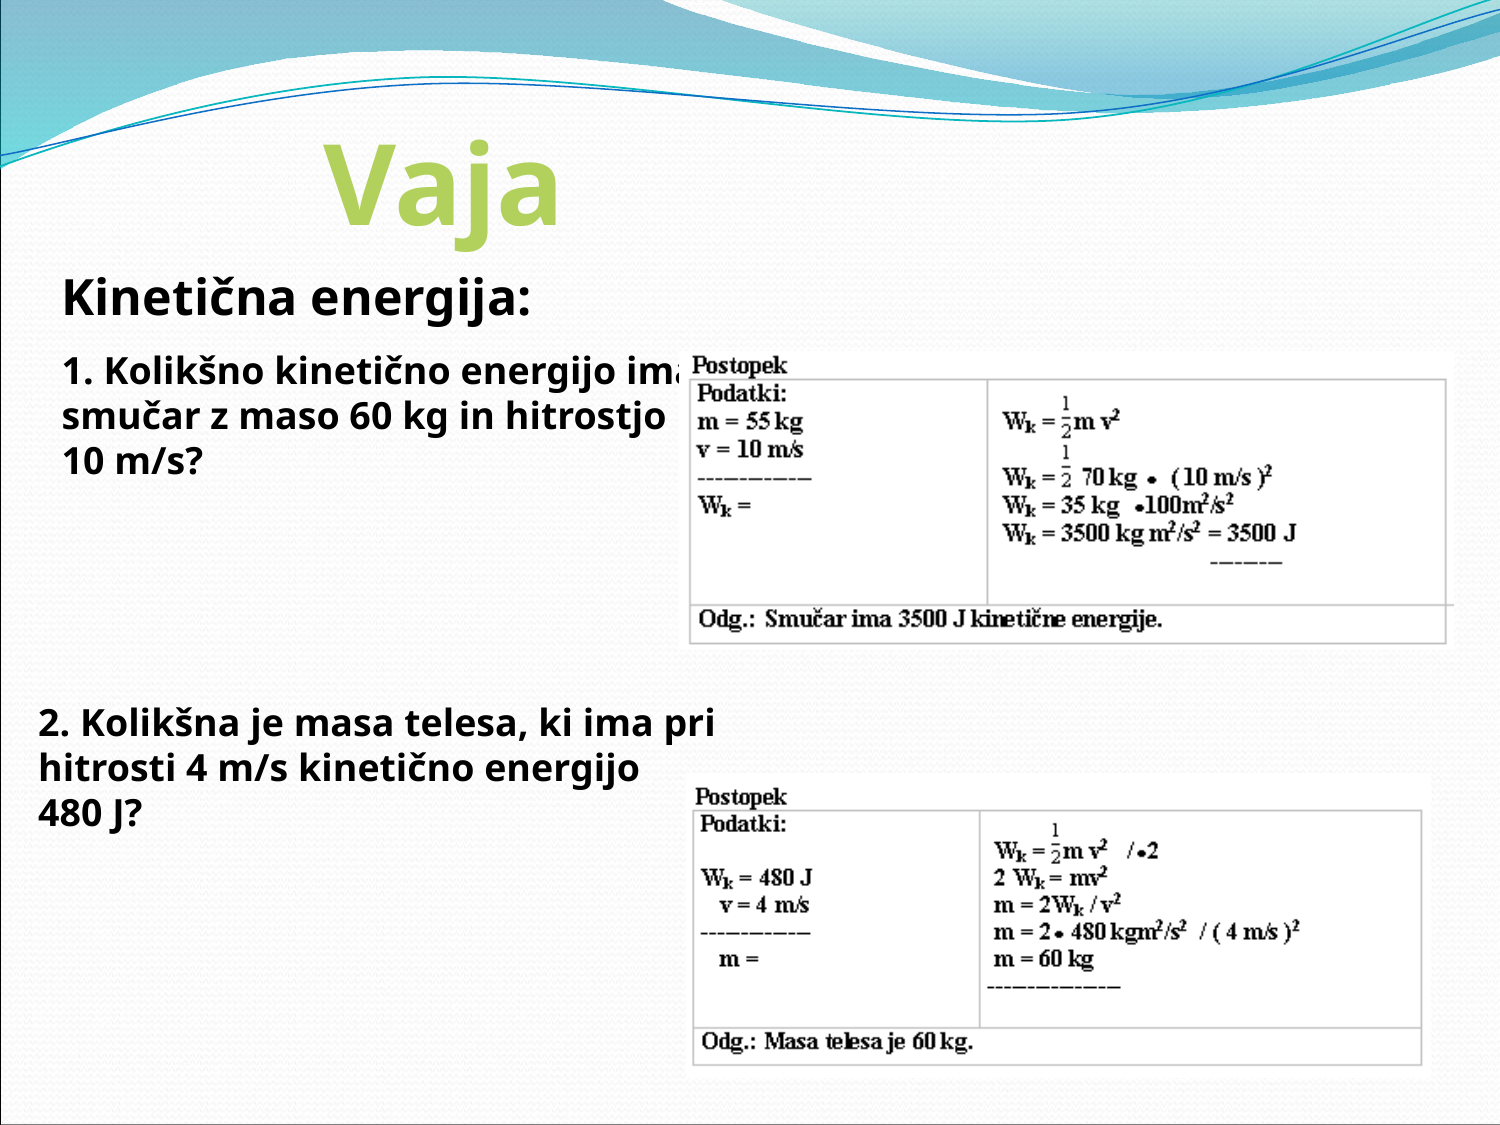

Vaja
Kinetična energija:
1. Kolikšno kinetično energijo ima smučar z maso 60 kg in hitrostjo 
10 m/s?
2. Kolikšna je masa telesa, ki ima pri hitrosti 4 m/s kinetično energijo 
480 J?